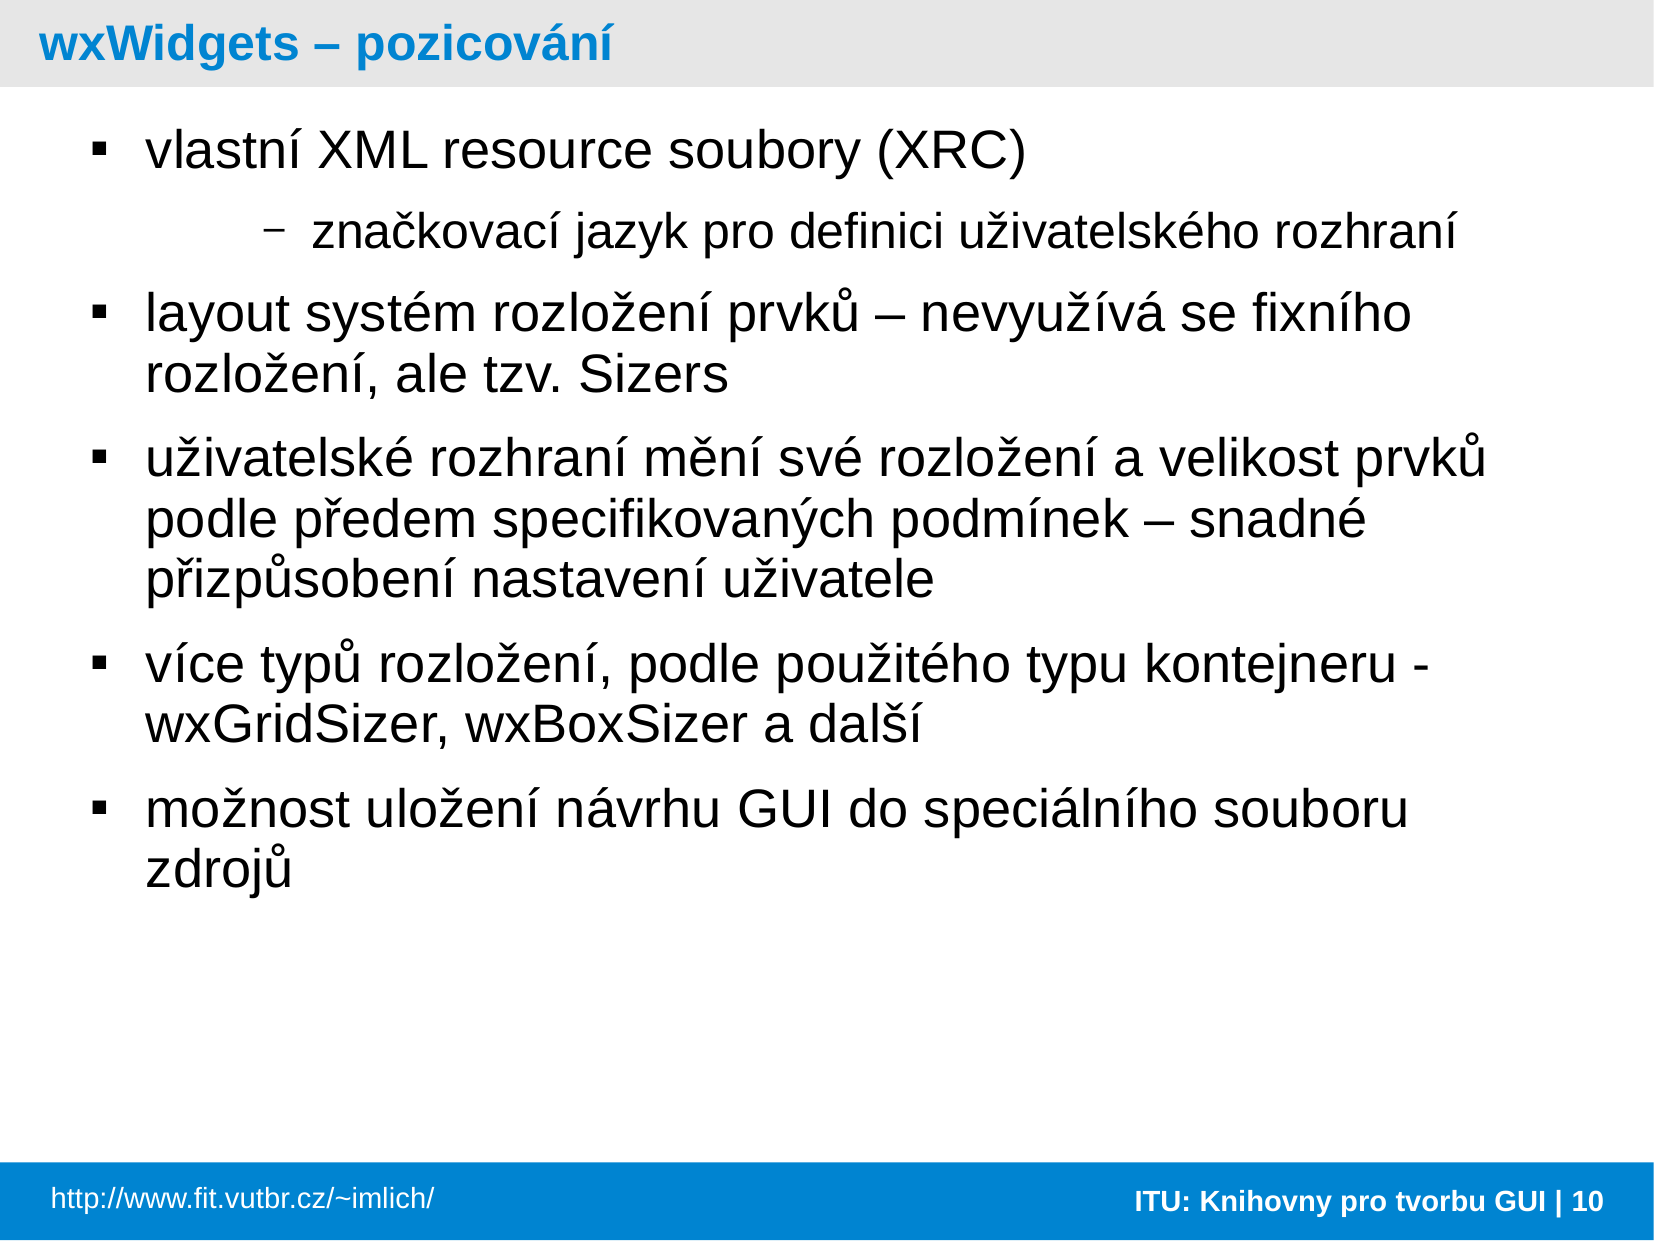

# wxWidgets – pozicování
vlastní XML resource soubory (XRC)
značkovací jazyk pro definici uživatelského rozhraní
layout systém rozložení prvků – nevyužívá se fixního rozložení, ale tzv. Sizers
uživatelské rozhraní mění své rozložení a velikost prvků podle předem specifikovaných podmínek – snadné přizpůsobení nastavení uživatele
více typů rozložení, podle použitého typu kontejneru - wxGridSizer, wxBoxSizer a další
možnost uložení návrhu GUI do speciálního souboru zdrojů